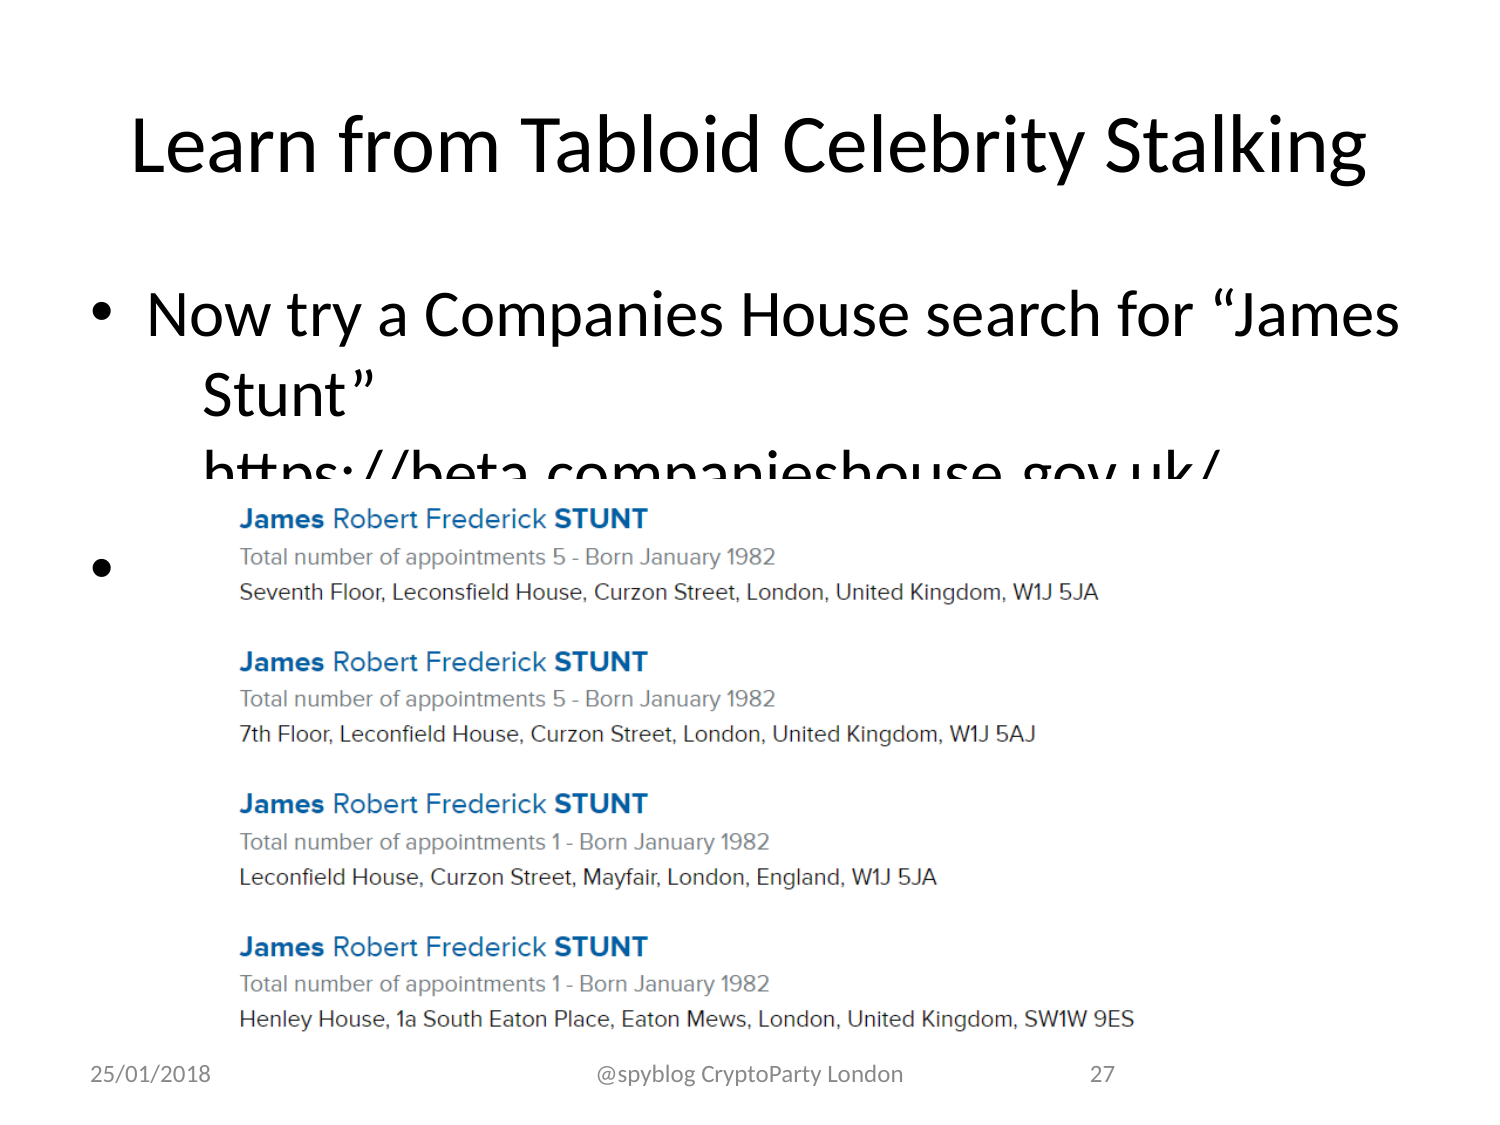

# Learn from Tabloid Celebrity Stalking
Now try a Companies House search for “James Stunt” https://beta.companieshouse.gov.uk/
25/01/2018
@spyblog CryptoParty London